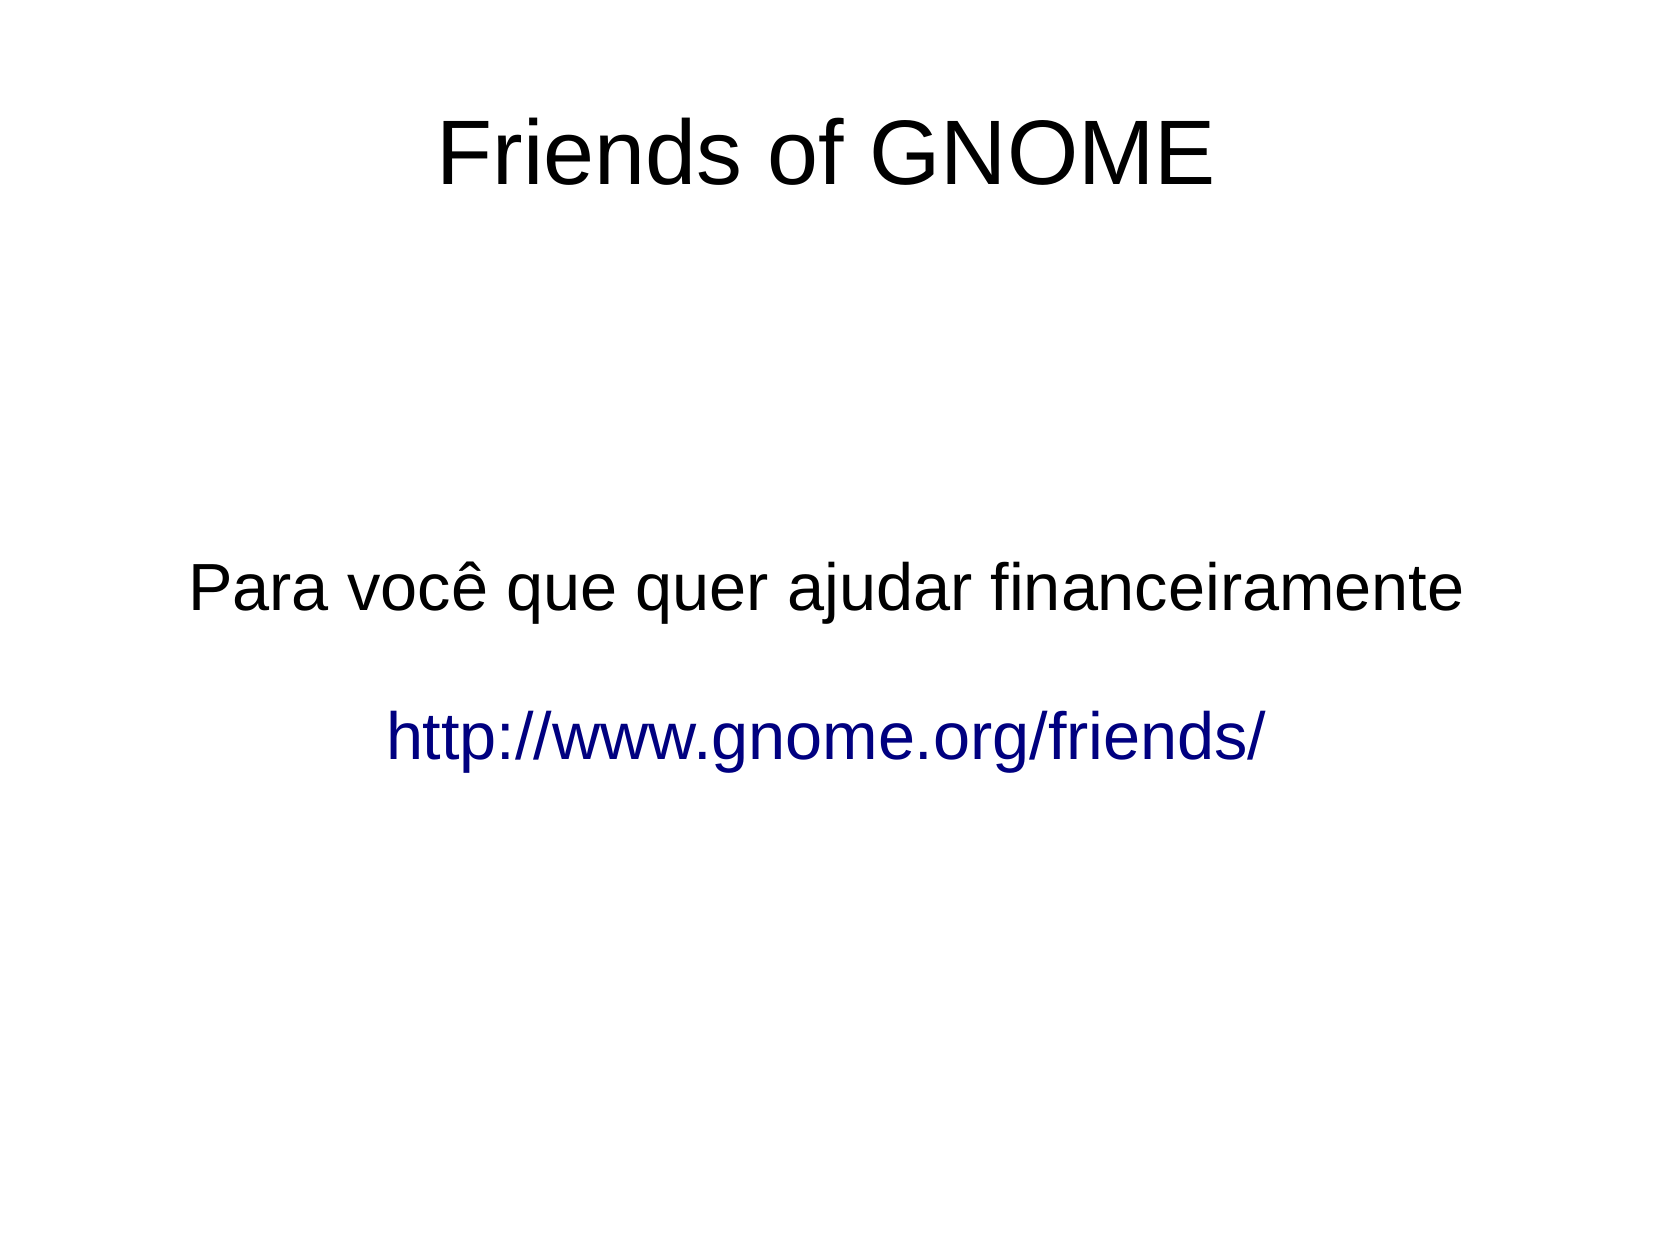

# Friends of GNOME
Para você que quer ajudar financeiramente
http://www.gnome.org/friends/